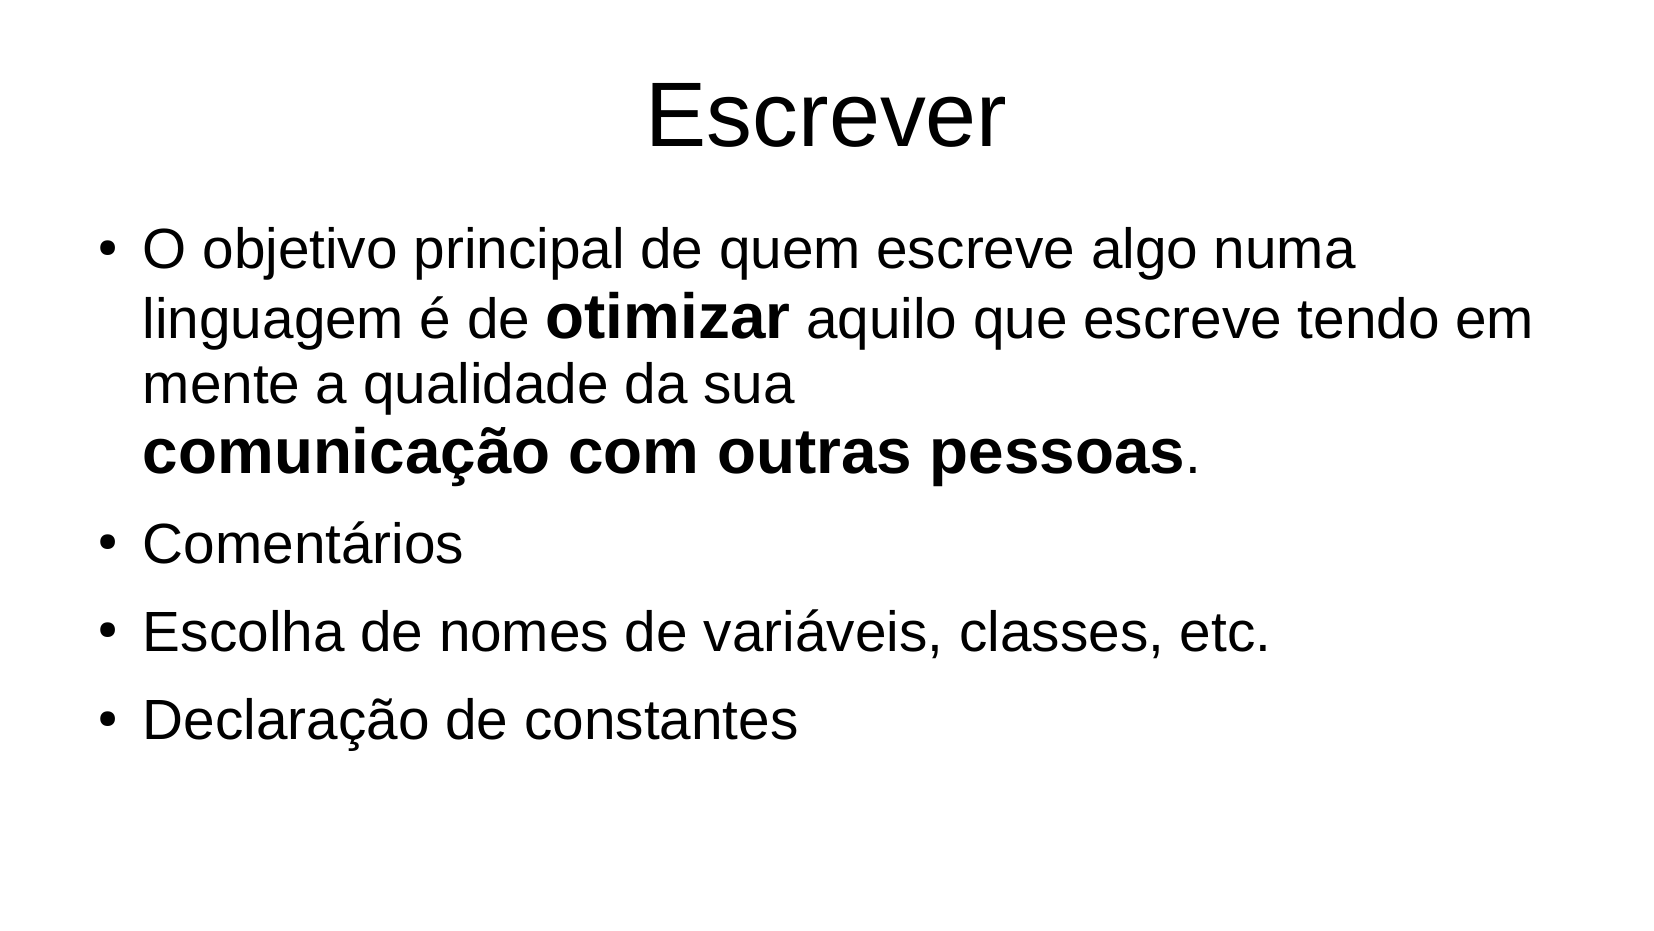

# Escrever
O objetivo principal de quem escreve algo numa linguagem é de otimizar aquilo que escreve tendo em mente a qualidade da sua
comunicação com outras pessoas.
Comentários
Escolha de nomes de variáveis, classes, etc.
Declaração de constantes